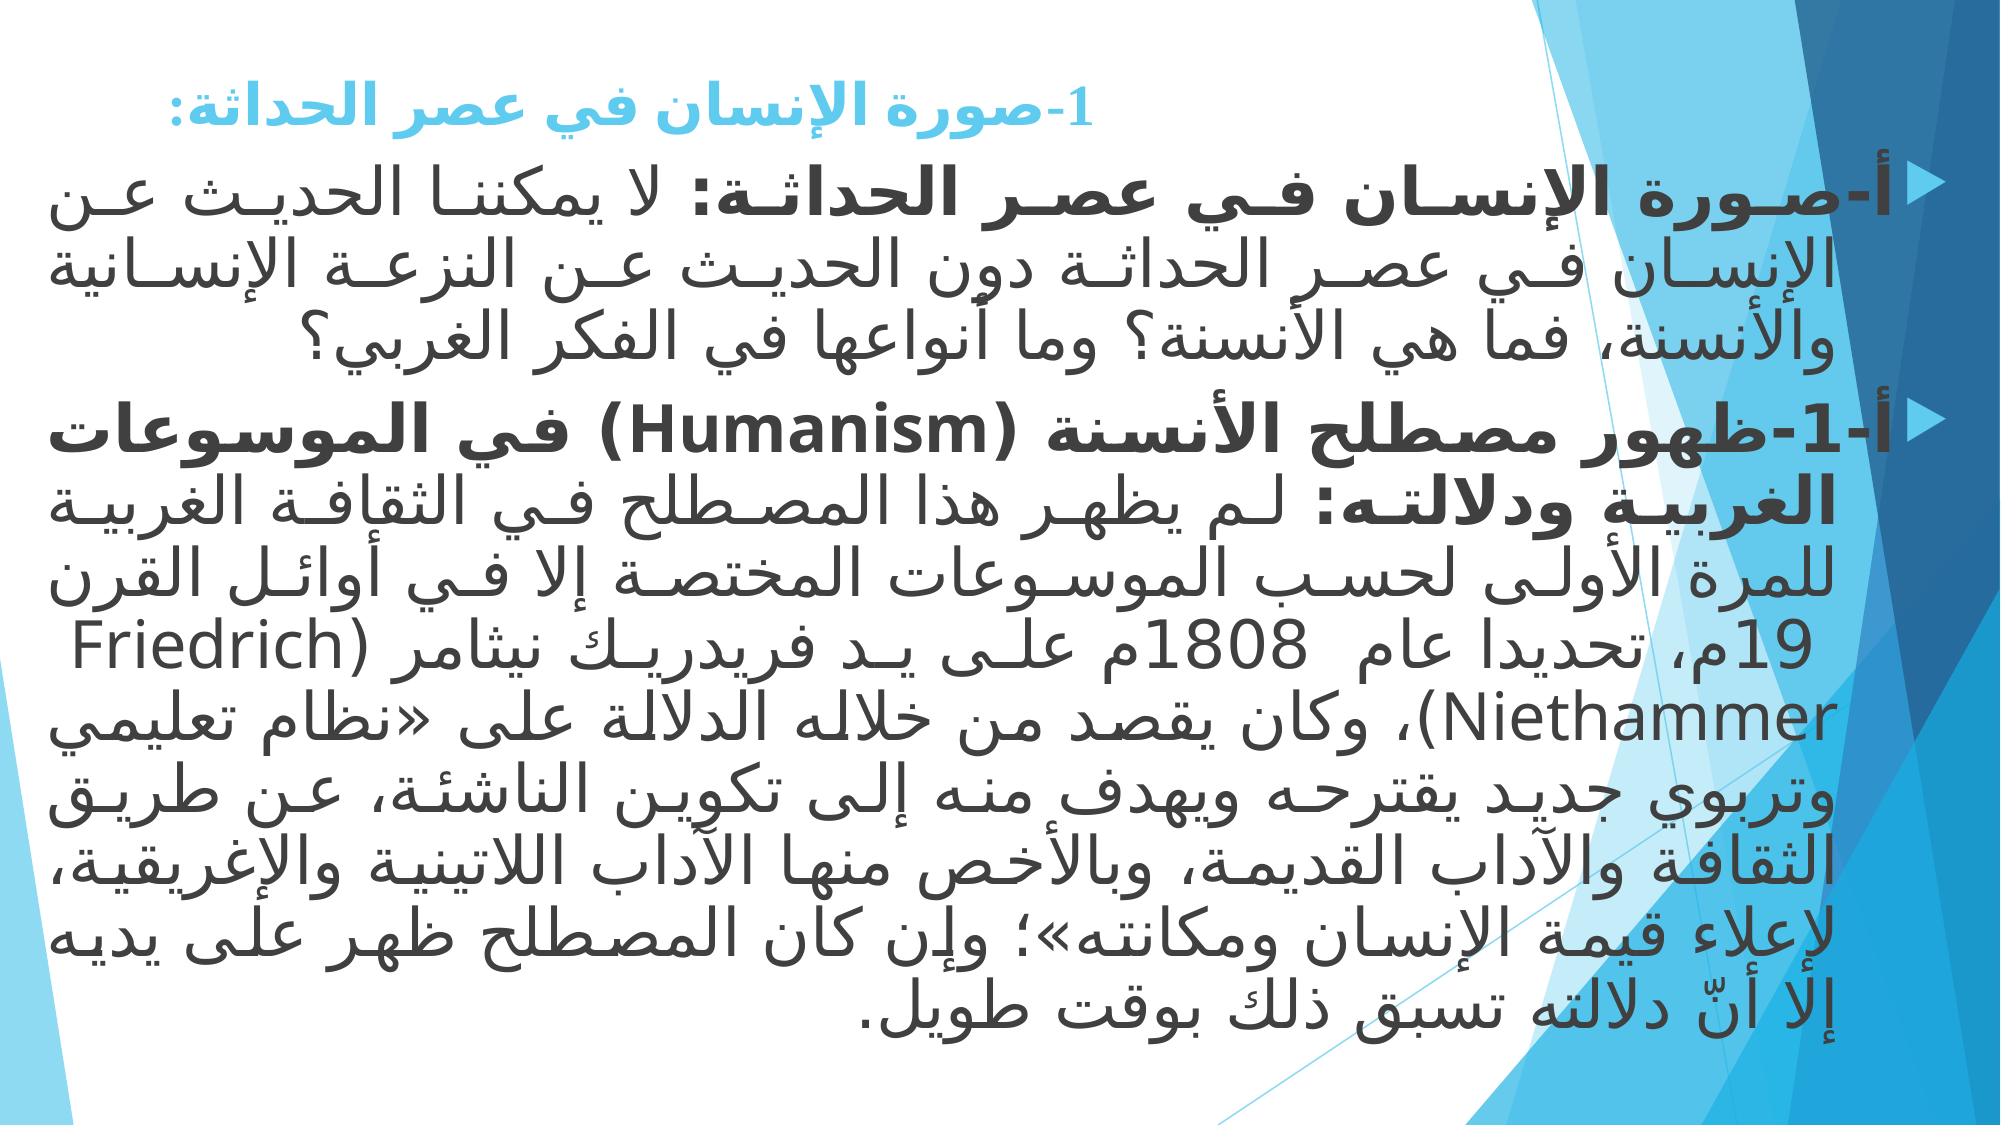

# 1-صورة الإنسان في عصر الحداثة:
أ-صورة الإنسان في عصر الحداثة: لا يمكننا الحديث عن الإنسان في عصر الحداثة دون الحديث عن النزعة الإنسانية والأنسنة، فما هي الأنسنة؟ وما أنواعها في الفكر الغربي؟
أ-1-ظهور مصطلح الأنسنة (Humanism) في الموسوعات الغربية ودلالته: لم يظهر هذا المصطلح في الثقافة الغربية للمرة الأولى لحسب الموسوعات المختصة إلا في أوائل القرن 19م، تحديدا عام 1808م على يد فريدريك نيثامر (Friedrich Niethammer)، وكان يقصد من خلاله الدلالة على «نظام تعليمي وتربوي جديد يقترحه ويهدف منه إلى تكوين الناشئة، عن طريق الثقافة والآداب القديمة، وبالأخص منها الآداب اللاتينية والإغريقية، لإعلاء قيمة الإنسان ومكانته»؛ وإن كان المصطلح ظهر على يديه إلا أنّ دلالته تسبق ذلك بوقت طويل.